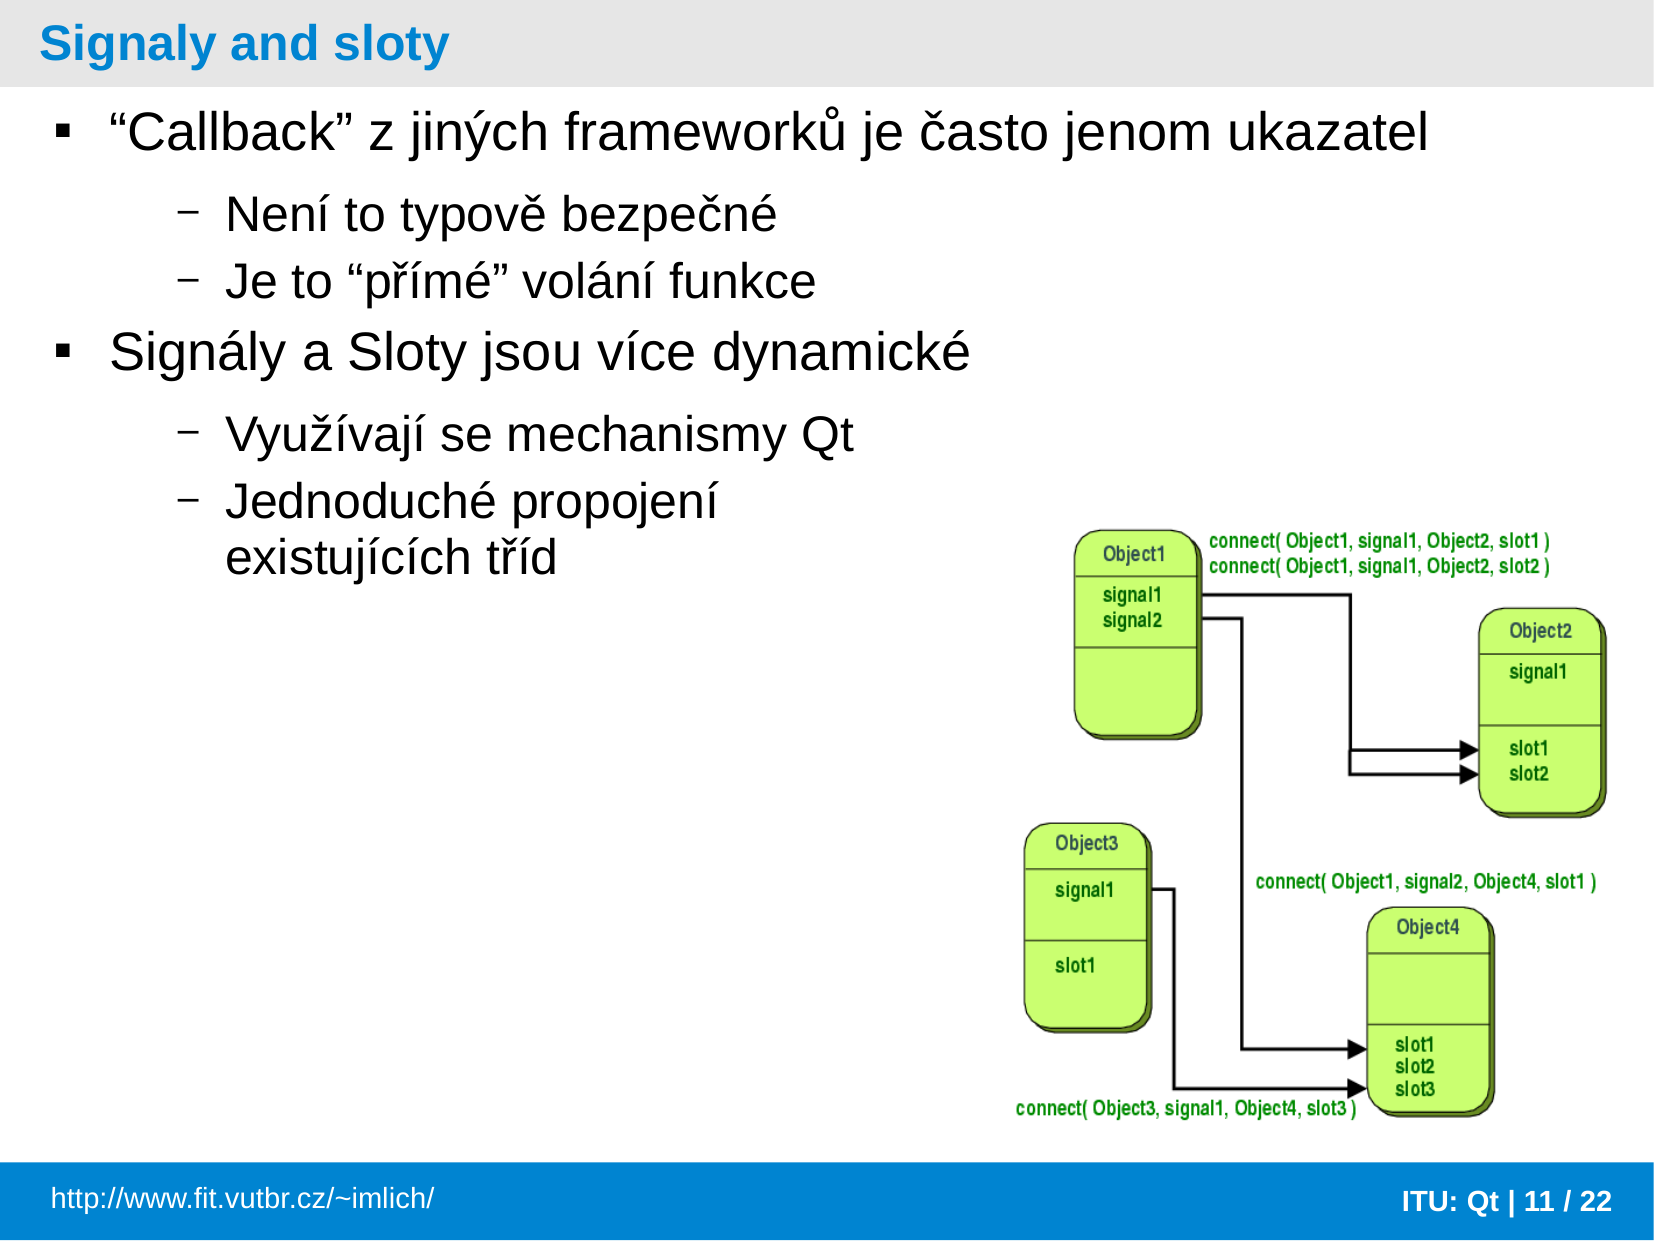

# Signaly and sloty
“Callback” z jiných frameworků je často jenom ukazatel
Není to typově bezpečné
Je to “přímé” volání funkce
Signály a Sloty jsou více dynamické
Využívají se mechanismy Qt
Jednoduché propojení
existujících tříd